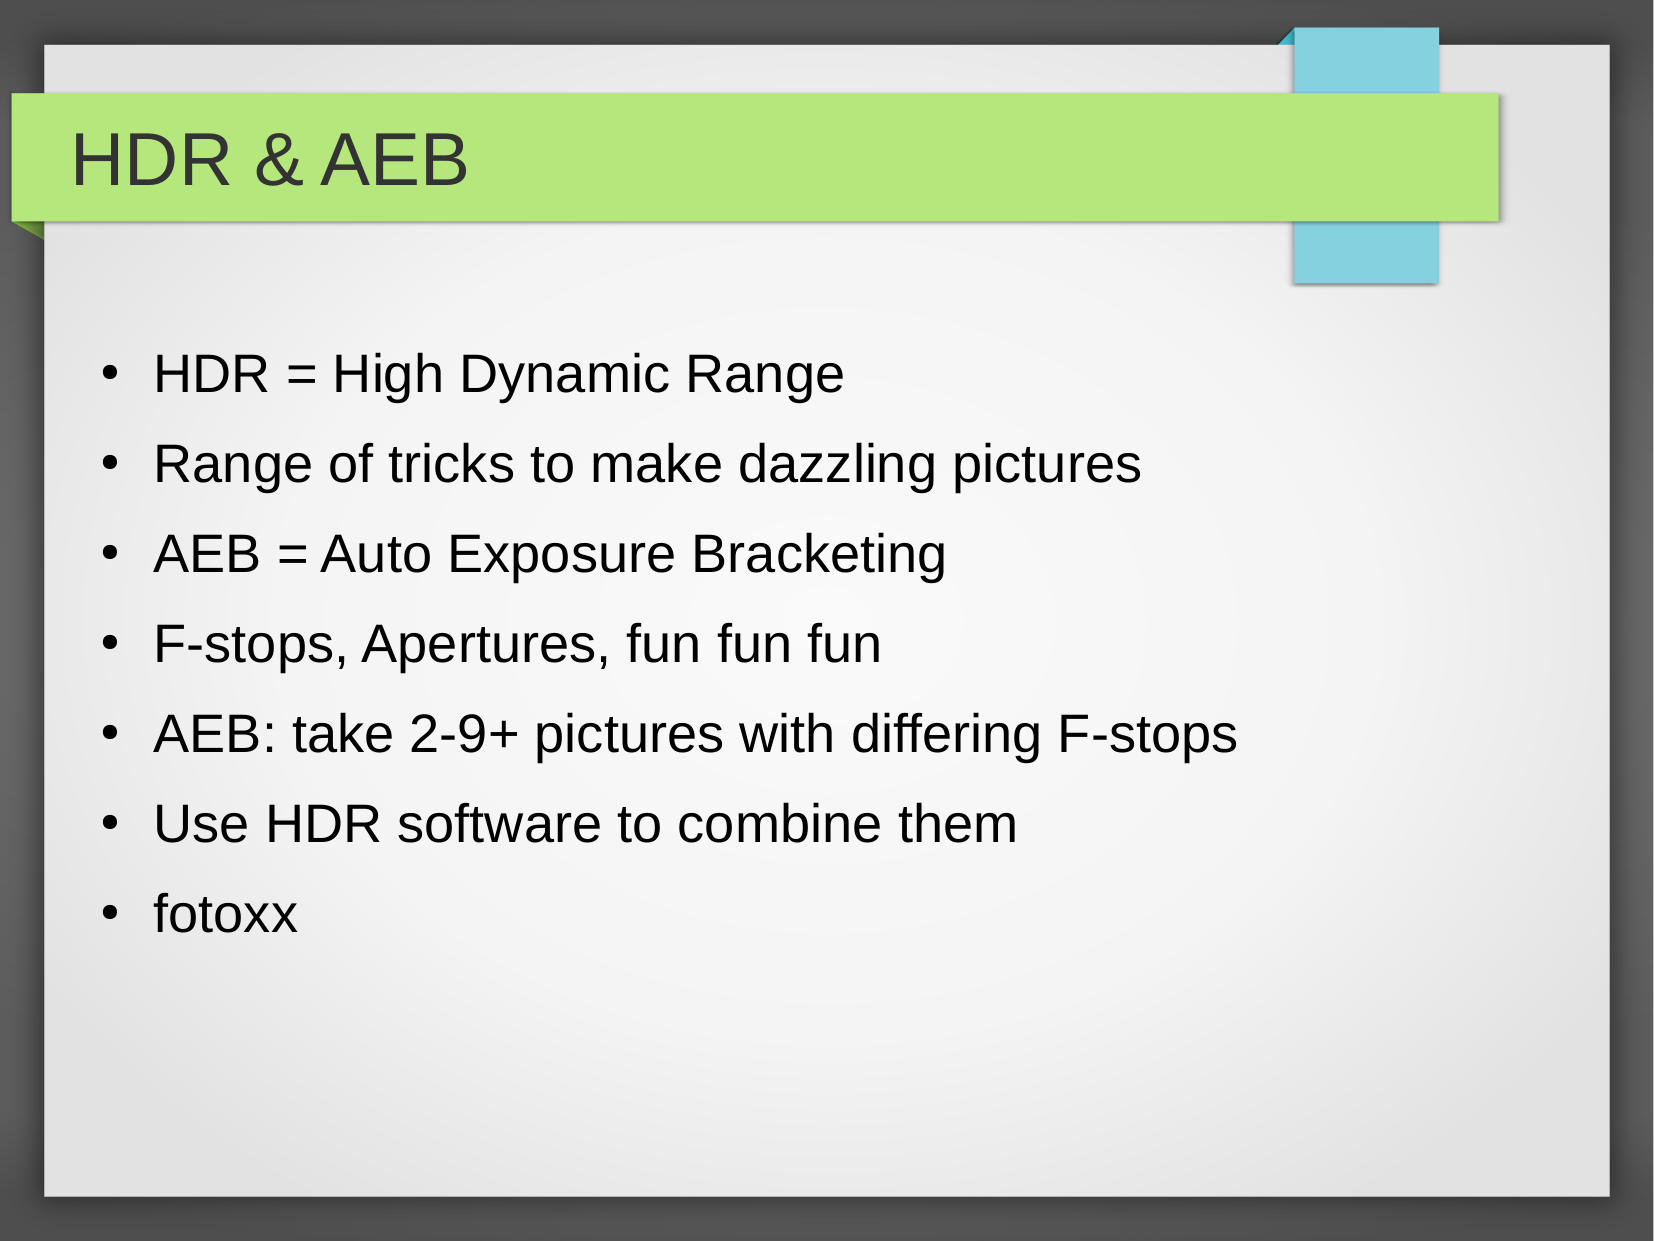

# HDR & AEB
HDR = High Dynamic Range
Range of tricks to make dazzling pictures
AEB = Auto Exposure Bracketing
F-stops, Apertures, fun fun fun
AEB: take 2-9+ pictures with differing F-stops
Use HDR software to combine them
fotoxx